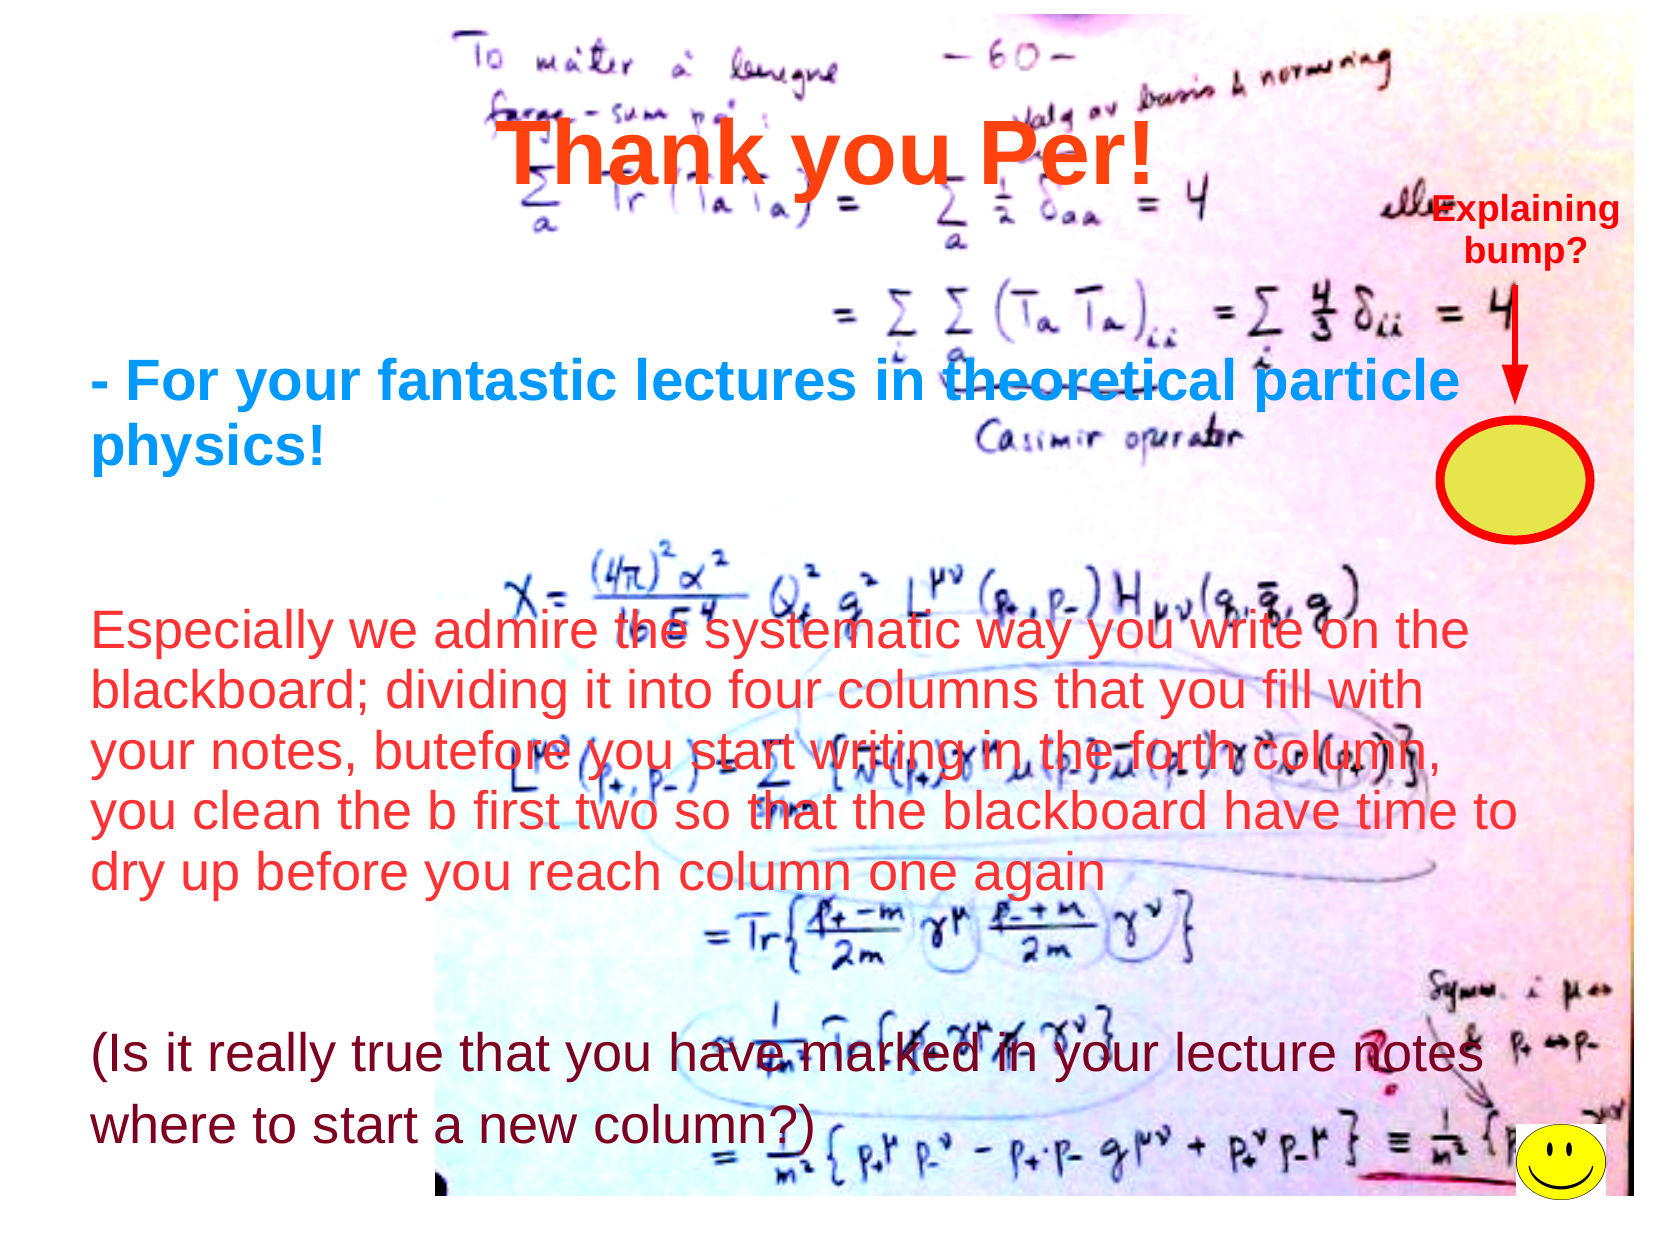

# Thank you Per!
Explaining bump?
- For your fantastic lectures in theoretical particle physics!
Especially we admire the systematic way you write on the blackboard; dividing it into four columns that you fill with your notes, butefore you start writing in the forth column, you clean the b first two so that the blackboard have time to dry up before you reach column one again
(Is it really true that you have marked in your lecture notes where to start a new column?)